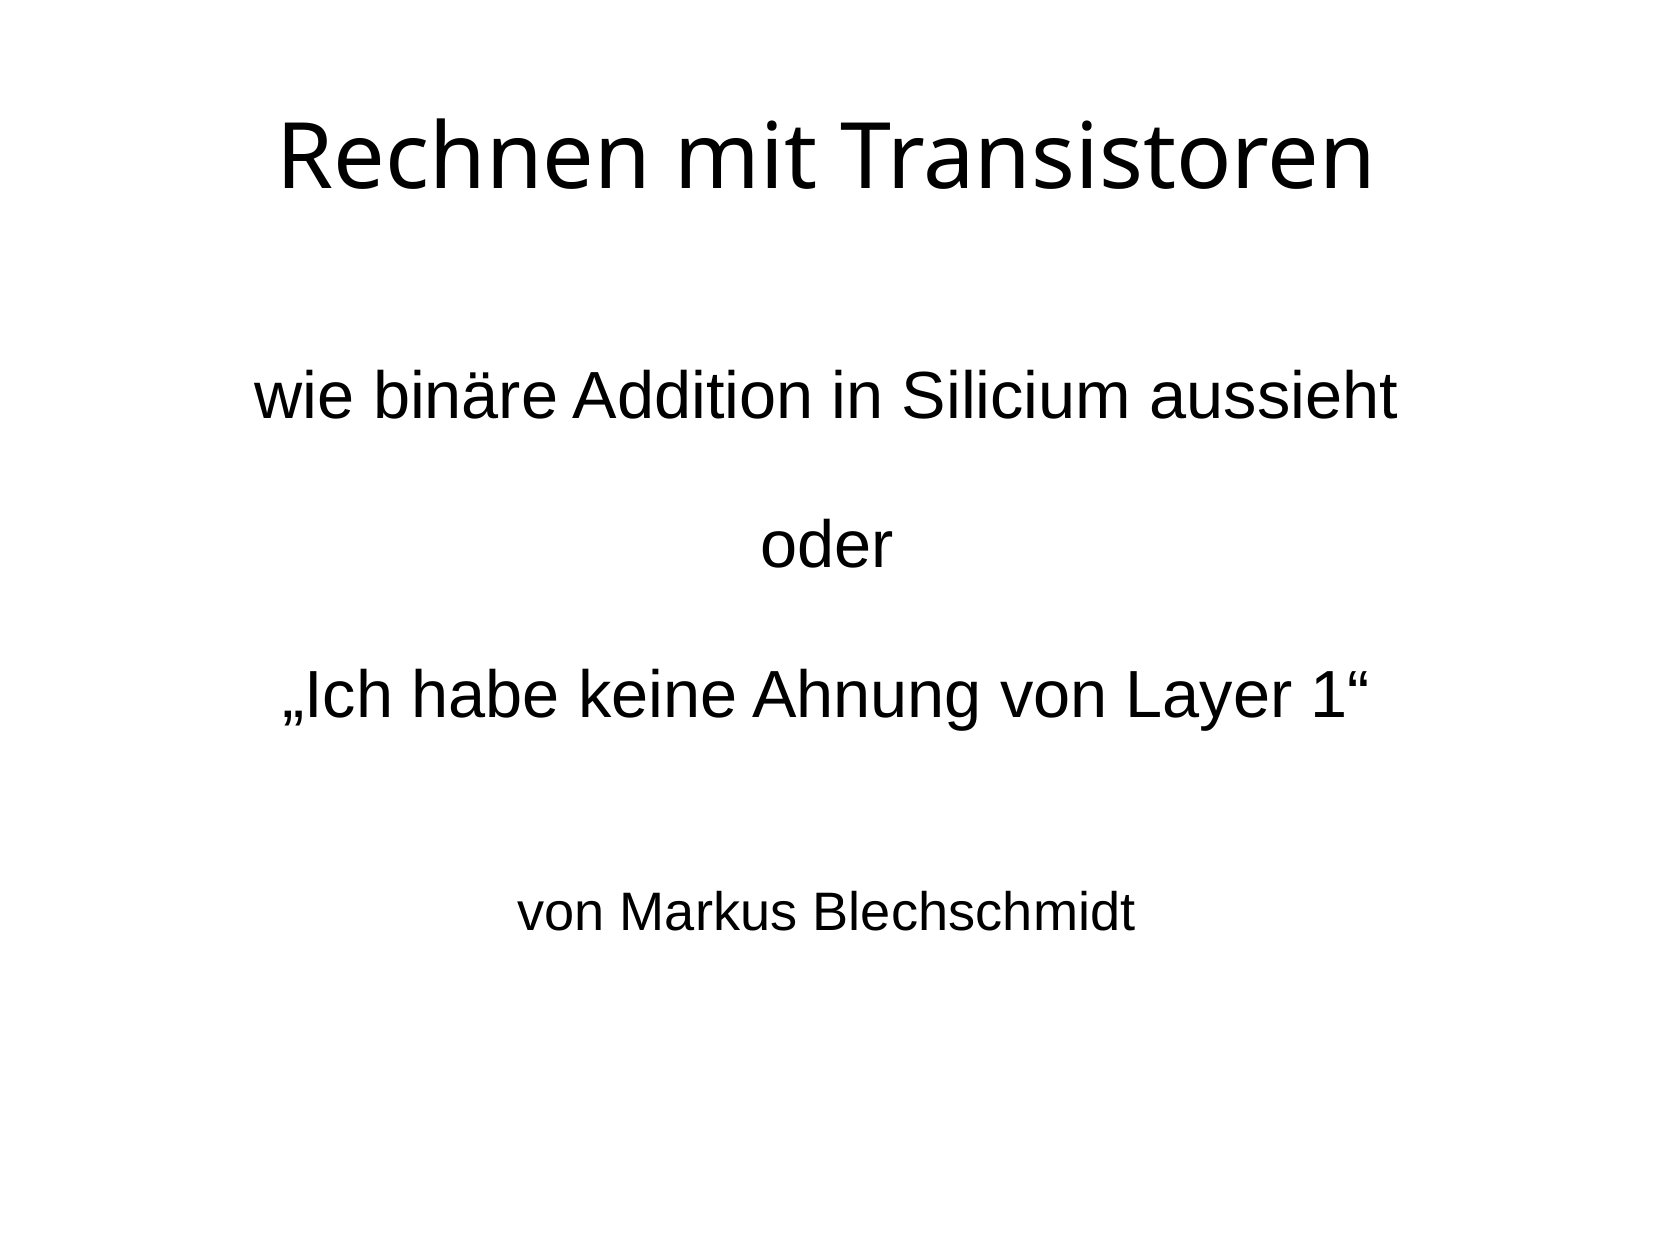

# Rechnen mit Transistoren
wie binäre Addition in Silicium aussieht
oder
„Ich habe keine Ahnung von Layer 1“
von Markus Blechschmidt